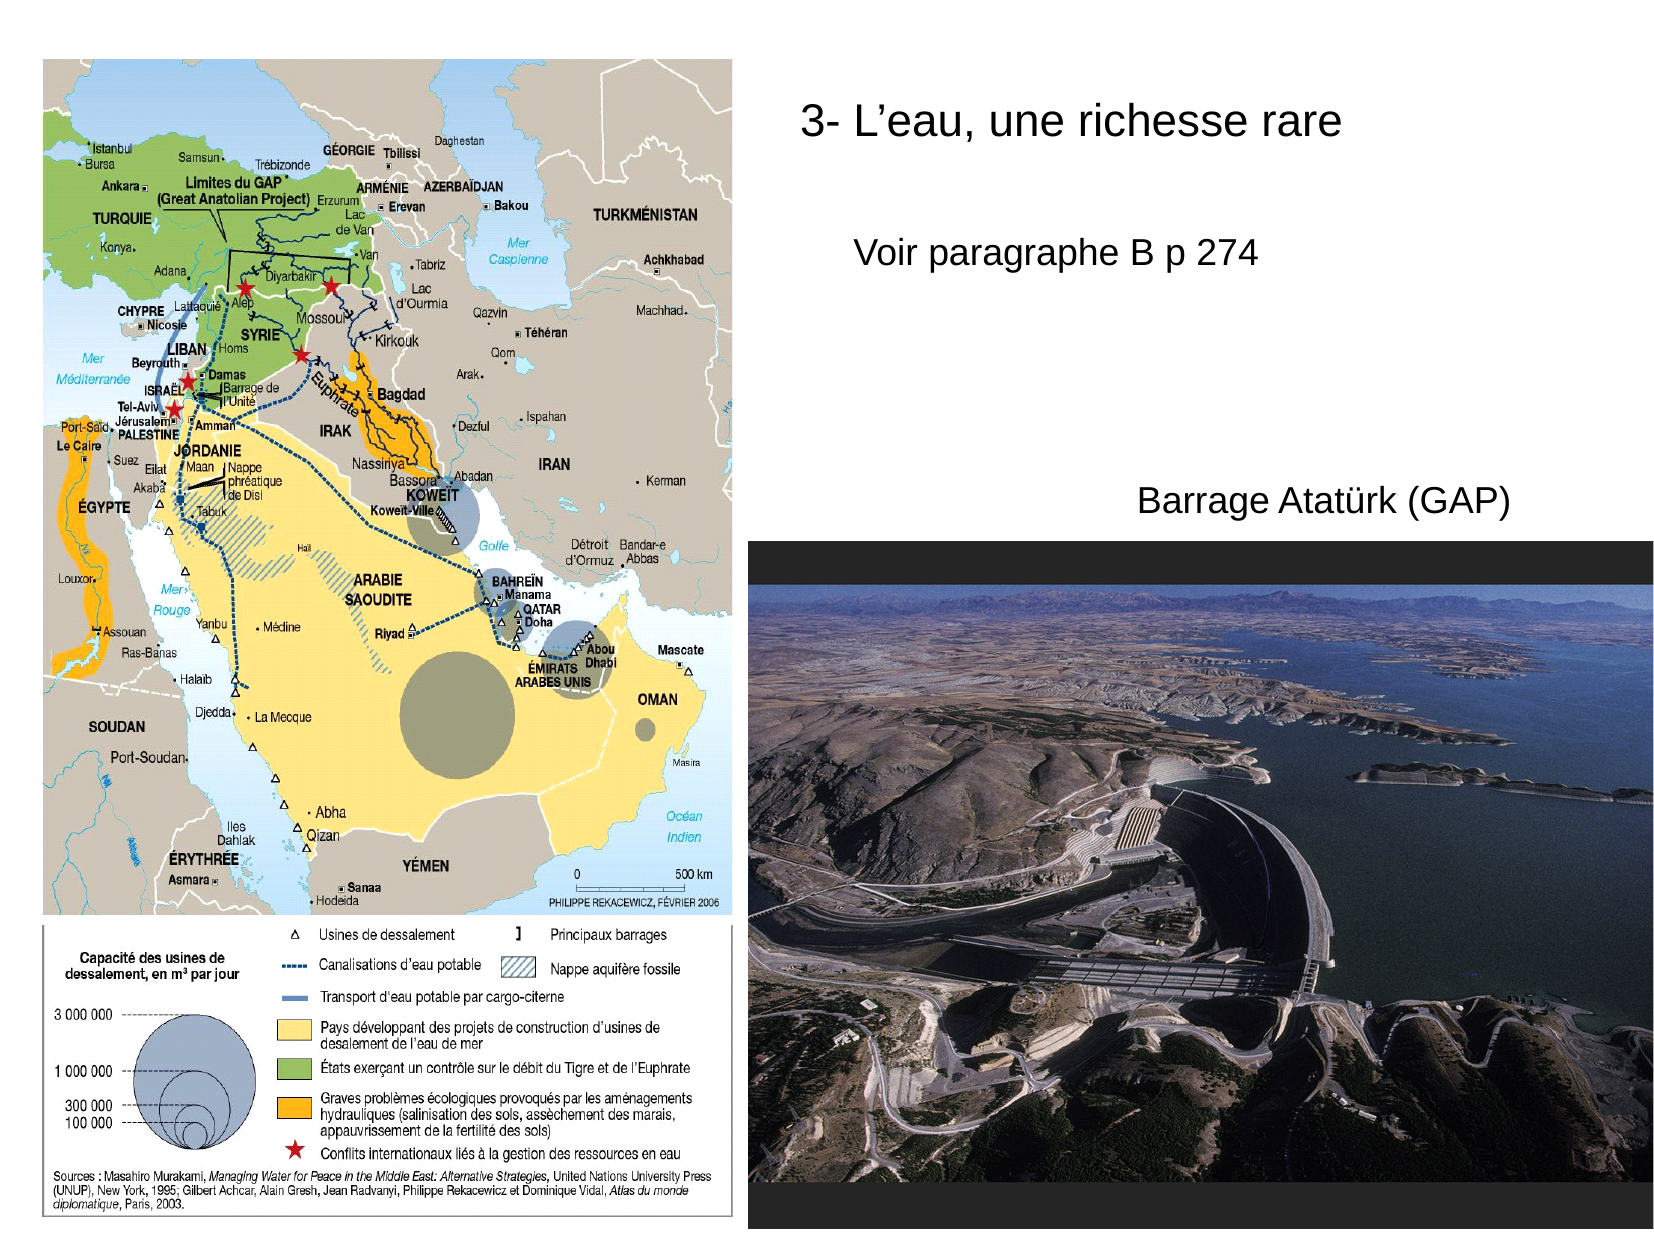

3- L’eau, une richesse rare
Voir paragraphe B p 274
Barrage Atatürk (GAP)